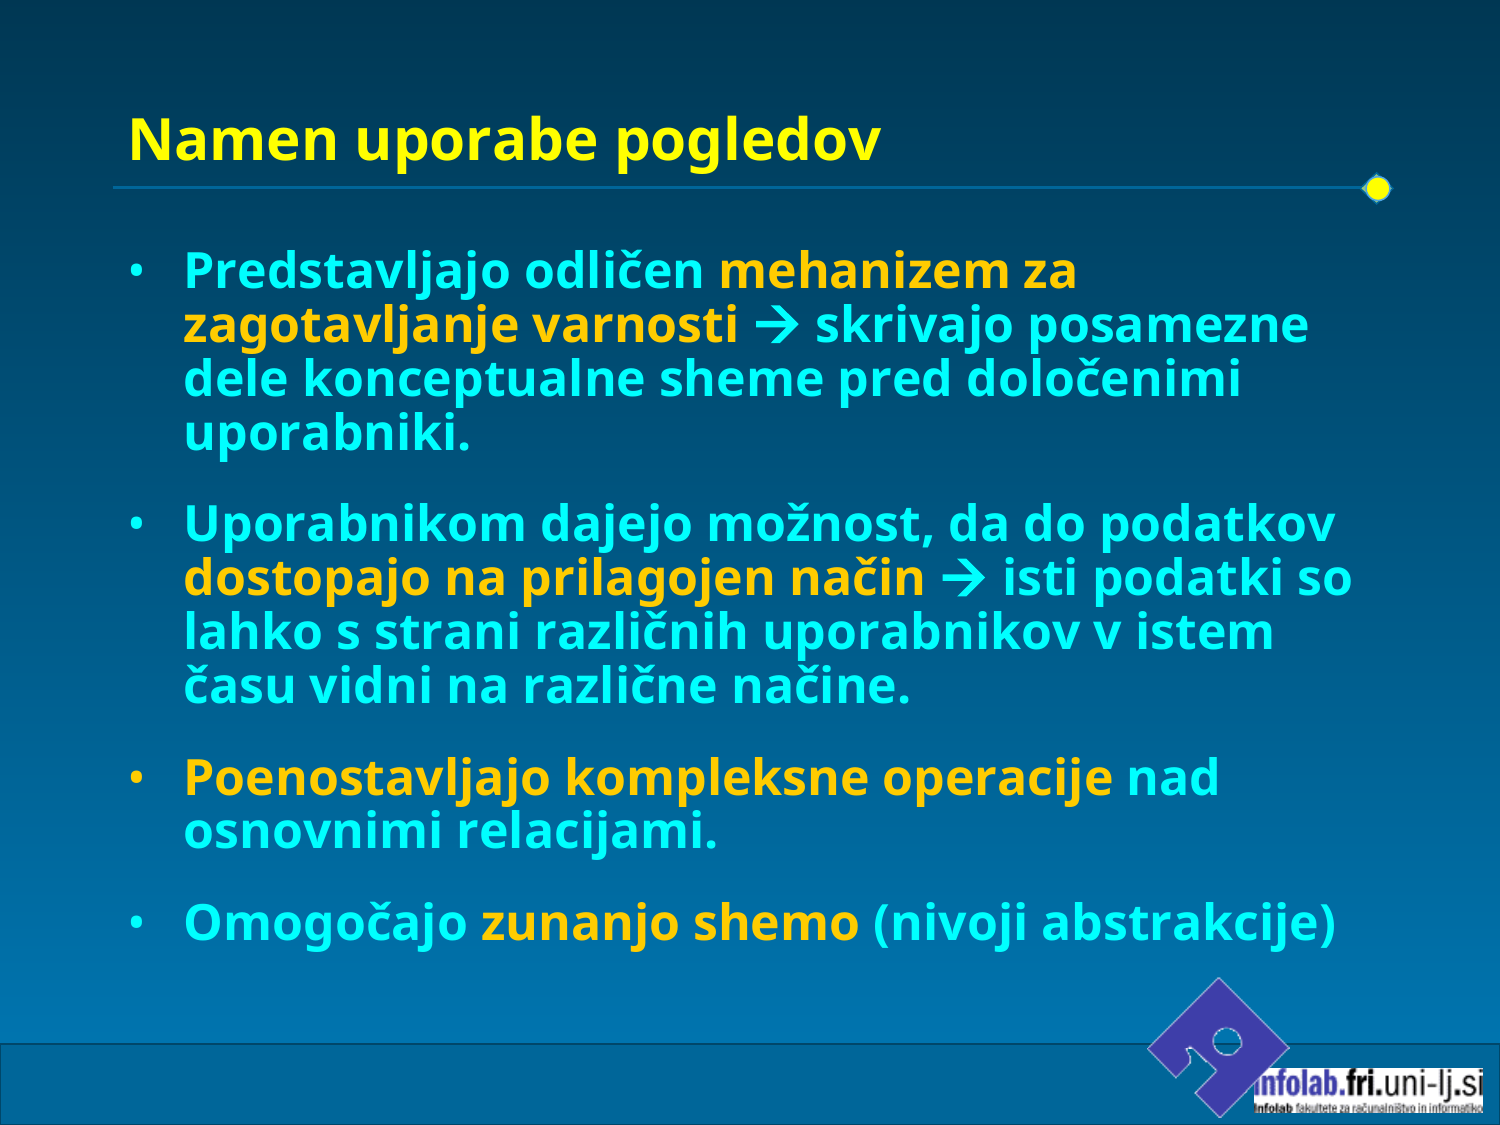

# Namen uporabe pogledov
Predstavljajo odličen mehanizem za zagotavljanje varnosti  skrivajo posamezne dele konceptualne sheme pred določenimi uporabniki.
Uporabnikom dajejo možnost, da do podatkov dostopajo na prilagojen način  isti podatki so lahko s strani različnih uporabnikov v istem času vidni na različne načine.
Poenostavljajo kompleksne operacije nad osnovnimi relacijami.
Omogočajo zunanjo shemo (nivoji abstrakcije)